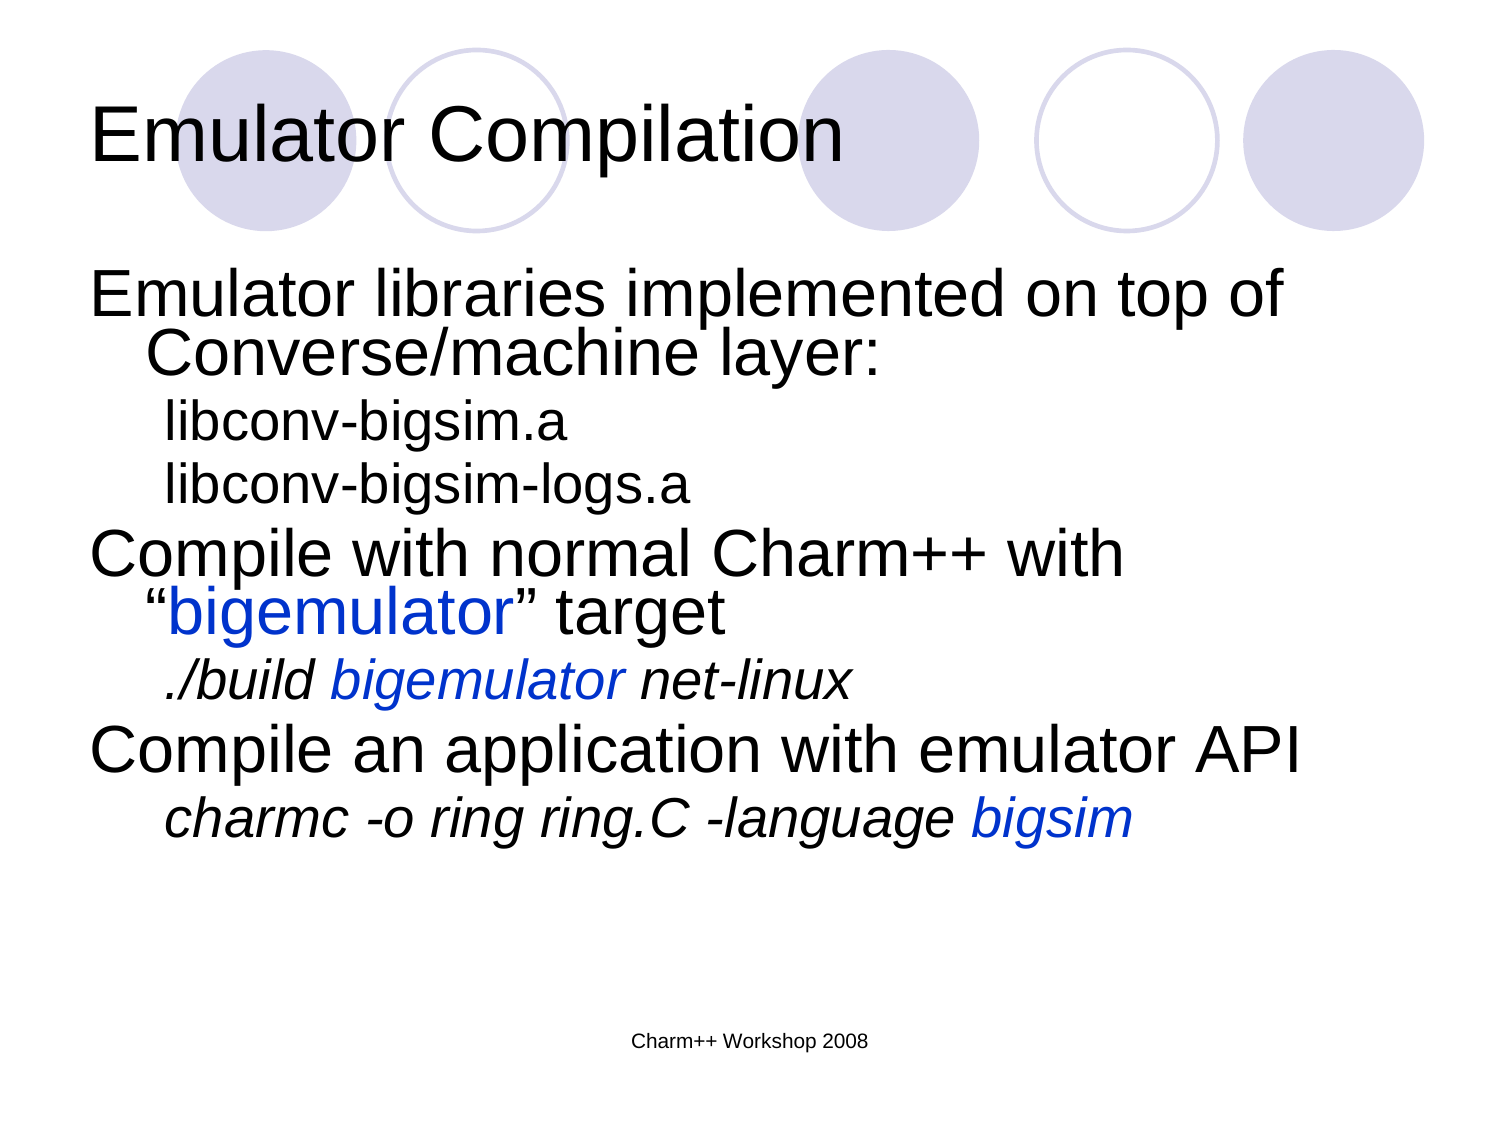

# Emulator Compilation
Emulator libraries implemented on top of Converse/machine layer:
libconv-bigsim.a
libconv-bigsim-logs.a
Compile with normal Charm++ with “bigemulator” target
./build bigemulator net-linux
Compile an application with emulator API
charmc -o ring ring.C -language bigsim
Charm++ Workshop 2008